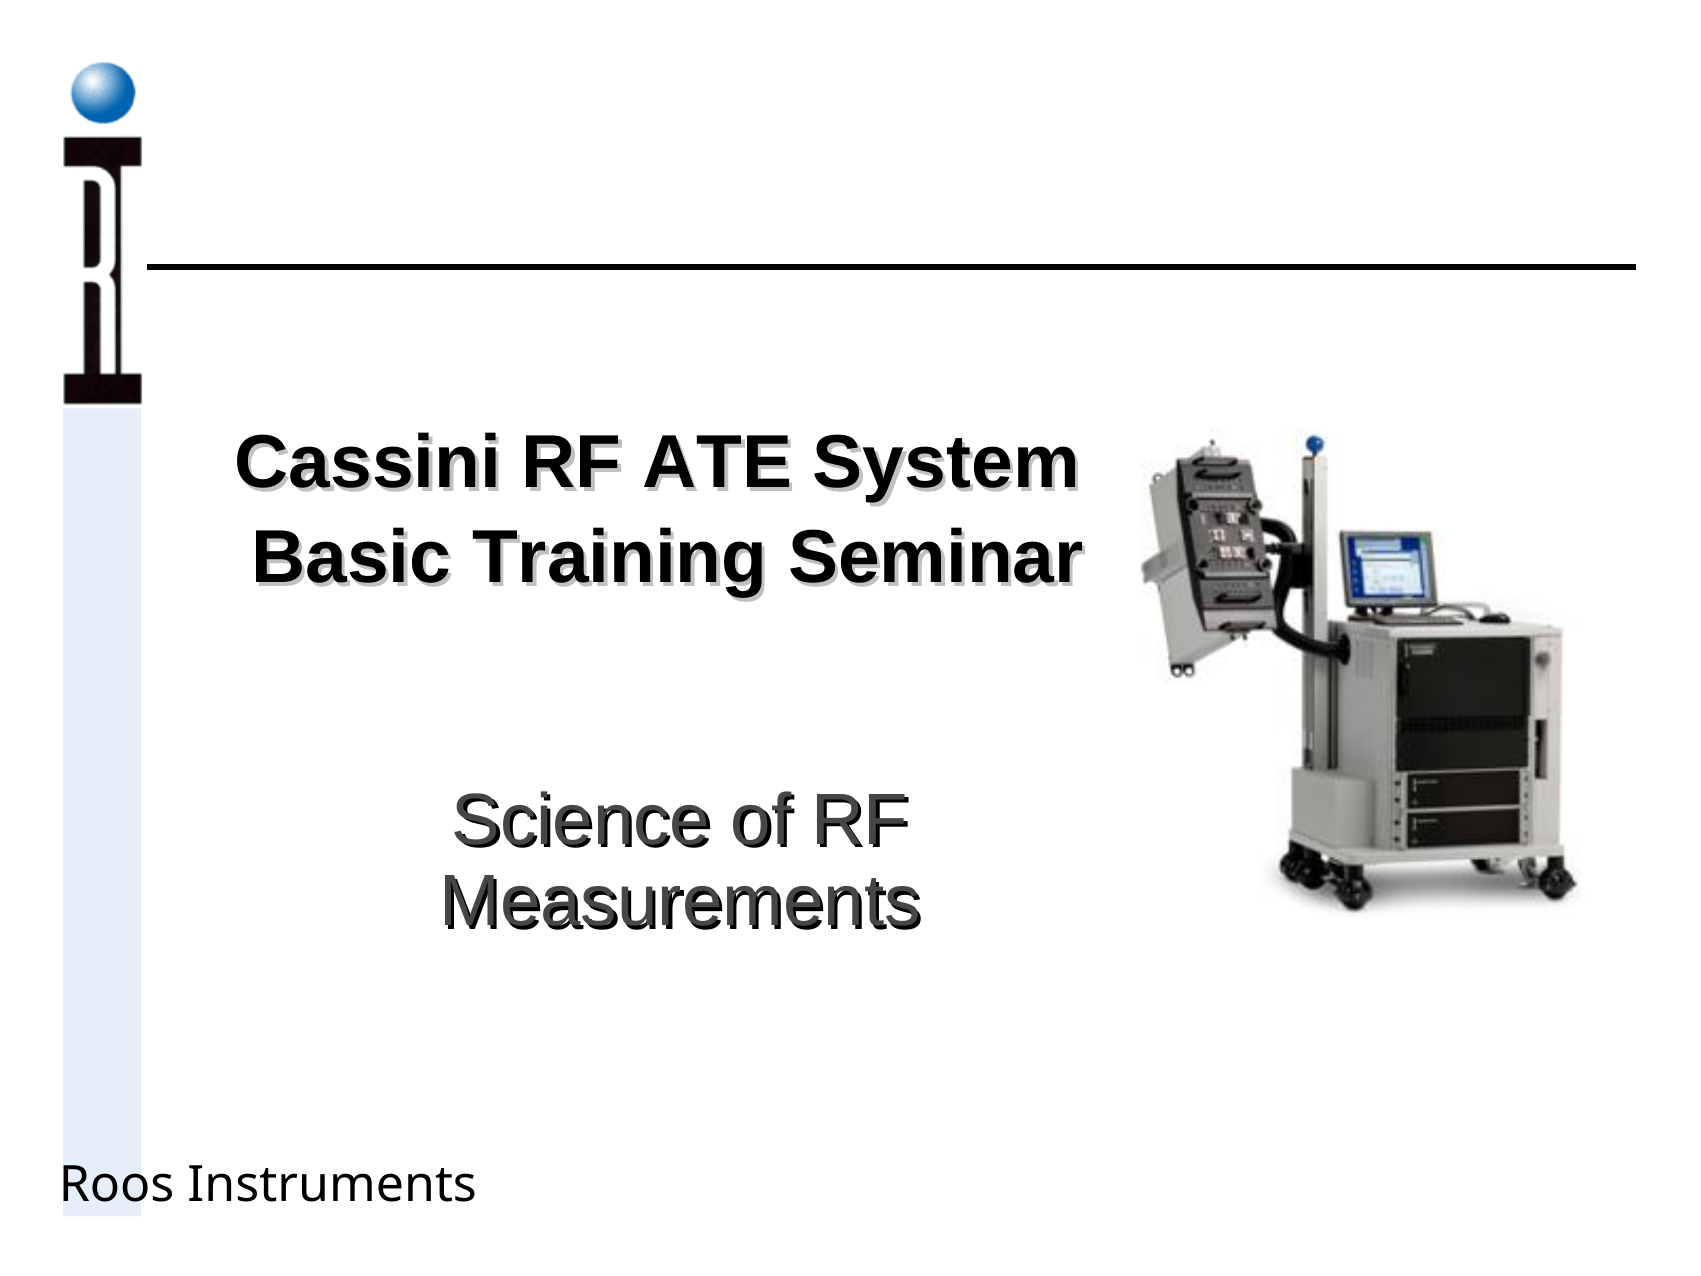

Cassini RF ATE System
Basic Training Seminar
Science of RF Measurements